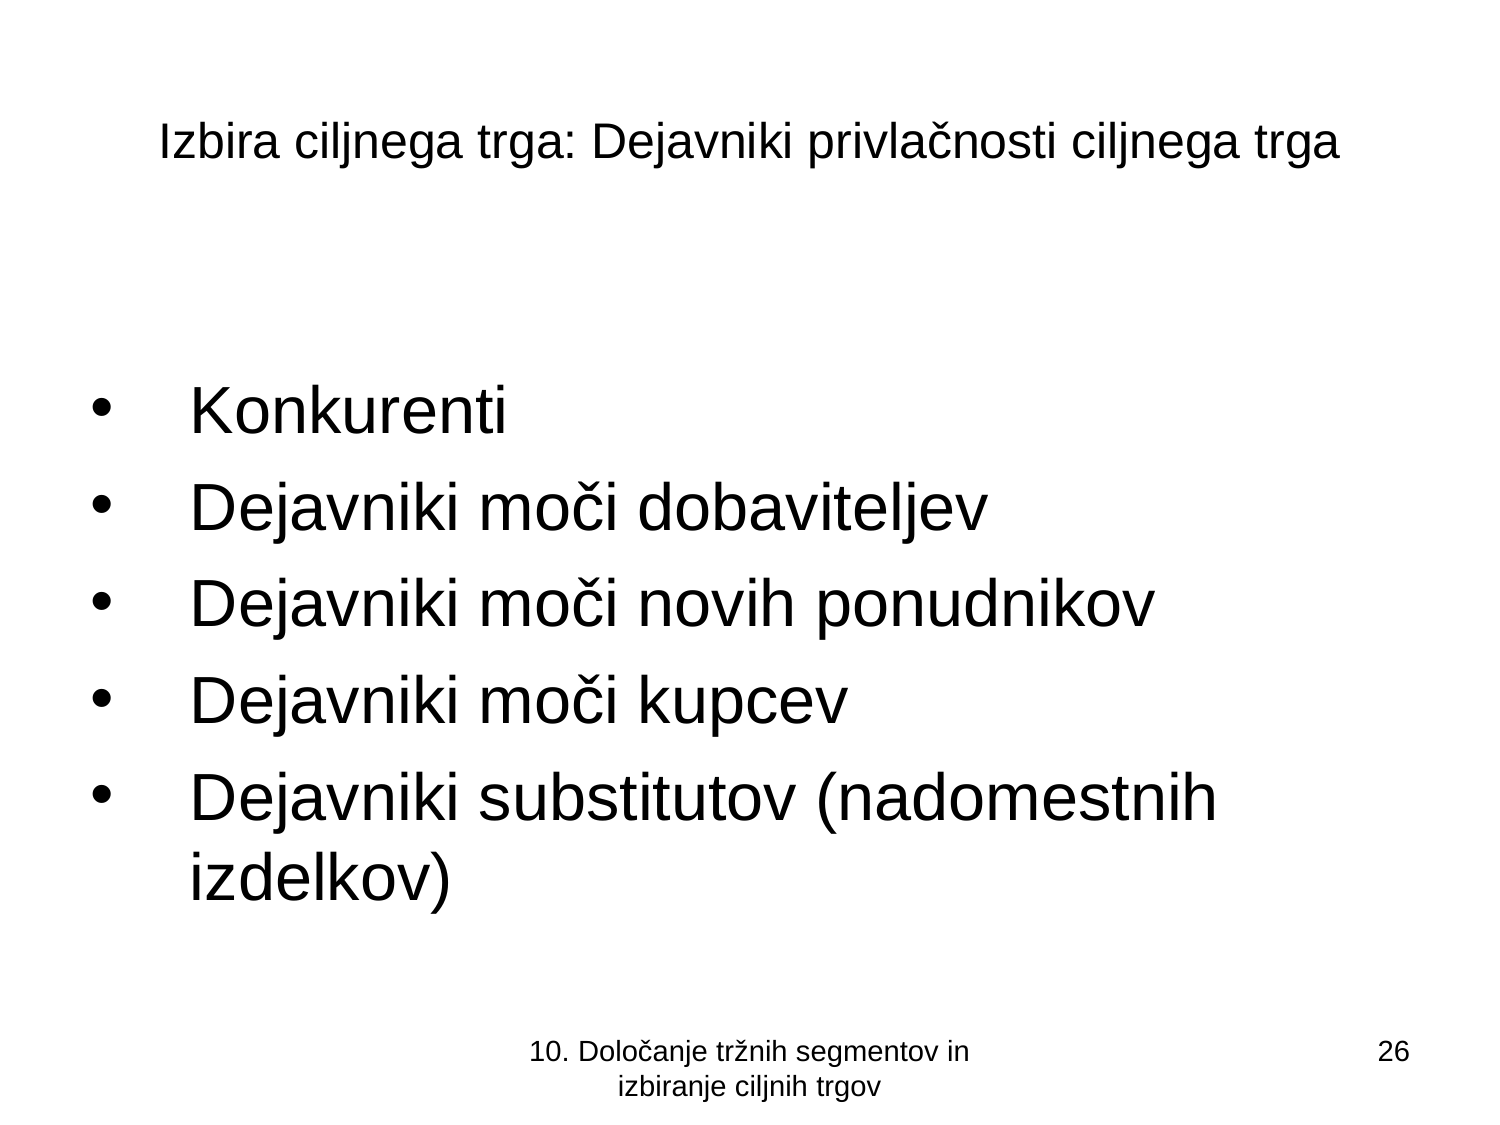

# Izbira ciljnega trga: Dejavniki privlačnosti ciljnega trga
Konkurenti
Dejavniki moči dobaviteljev
Dejavniki moči novih ponudnikov
Dejavniki moči kupcev
Dejavniki substitutov (nadomestnih izdelkov)
10. Določanje tržnih segmentov in izbiranje ciljnih trgov